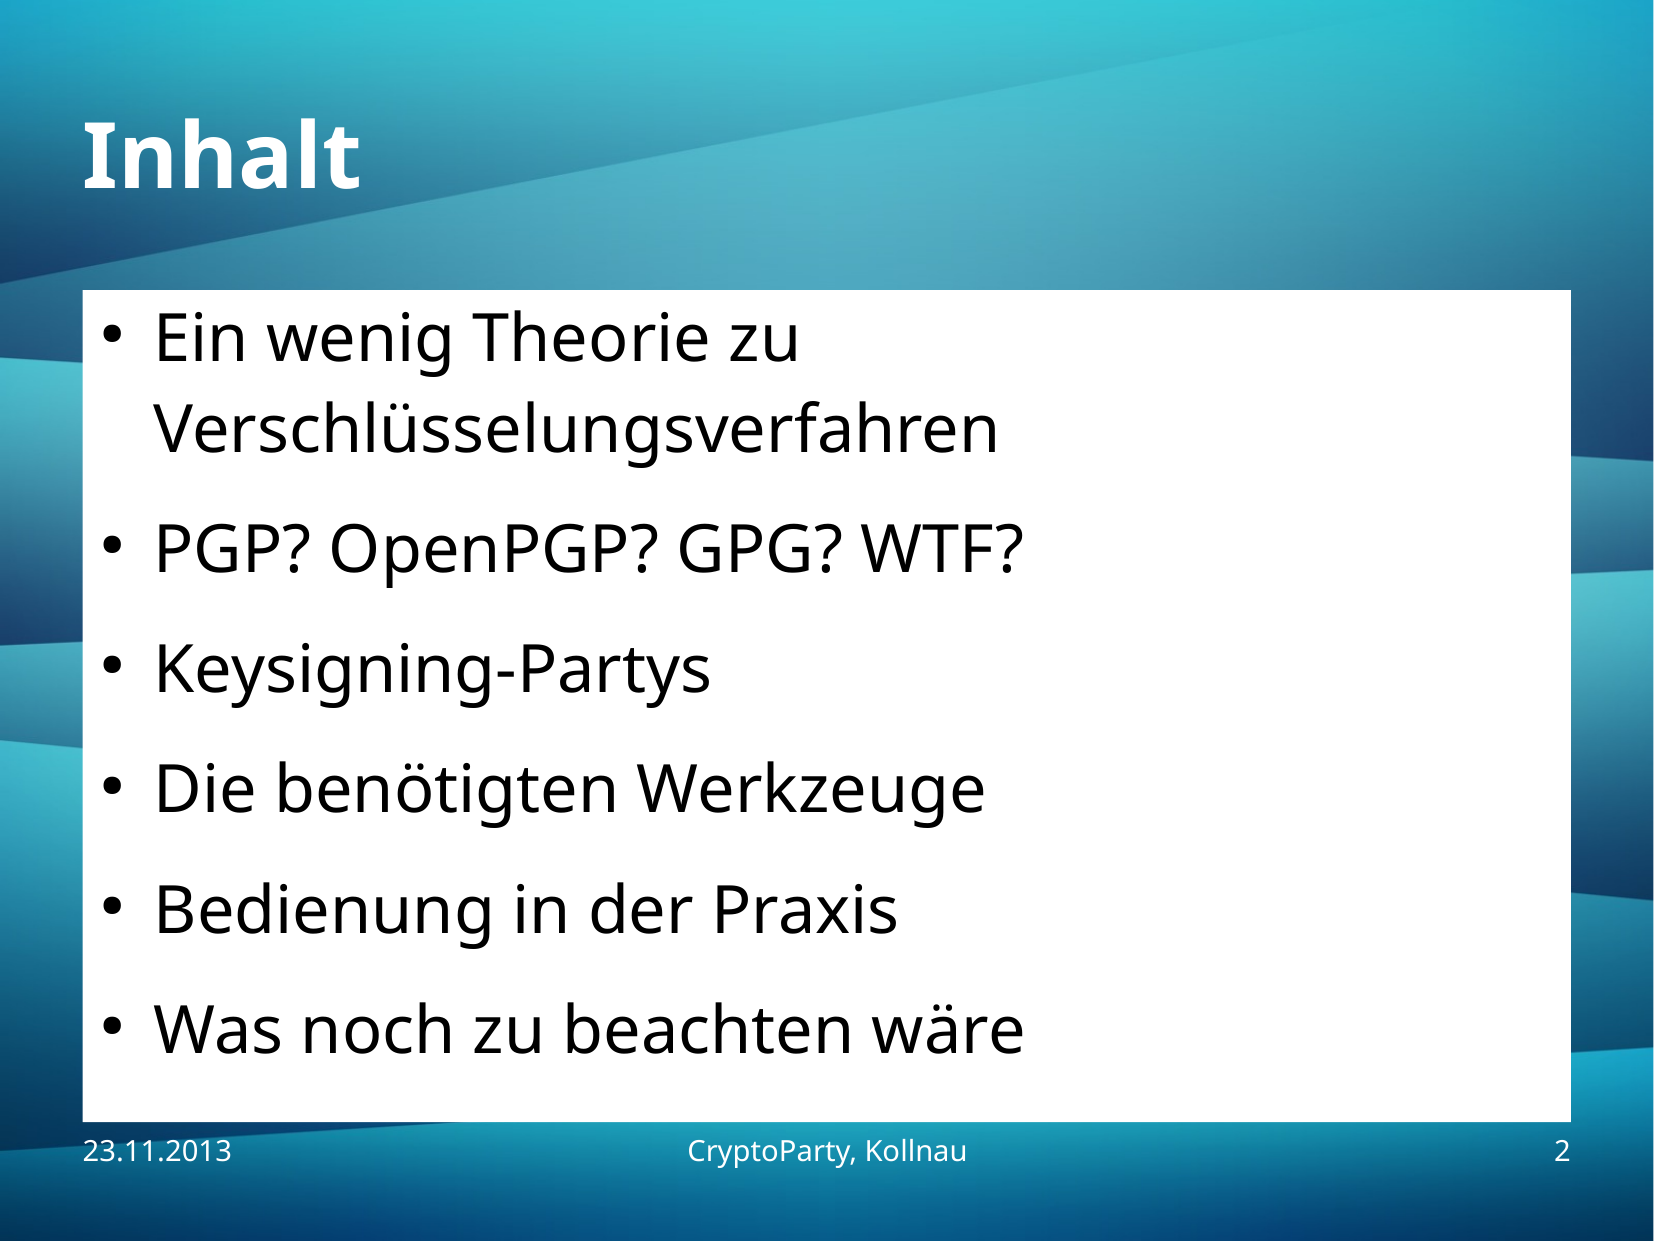

# Inhalt
Ein wenig Theorie zu Verschlüsselungsverfahren
PGP? OpenPGP? GPG? WTF?
Keysigning-Partys
Die benötigten Werkzeuge
Bedienung in der Praxis
Was noch zu beachten wäre
23.11.2013
CryptoParty, Kollnau
2